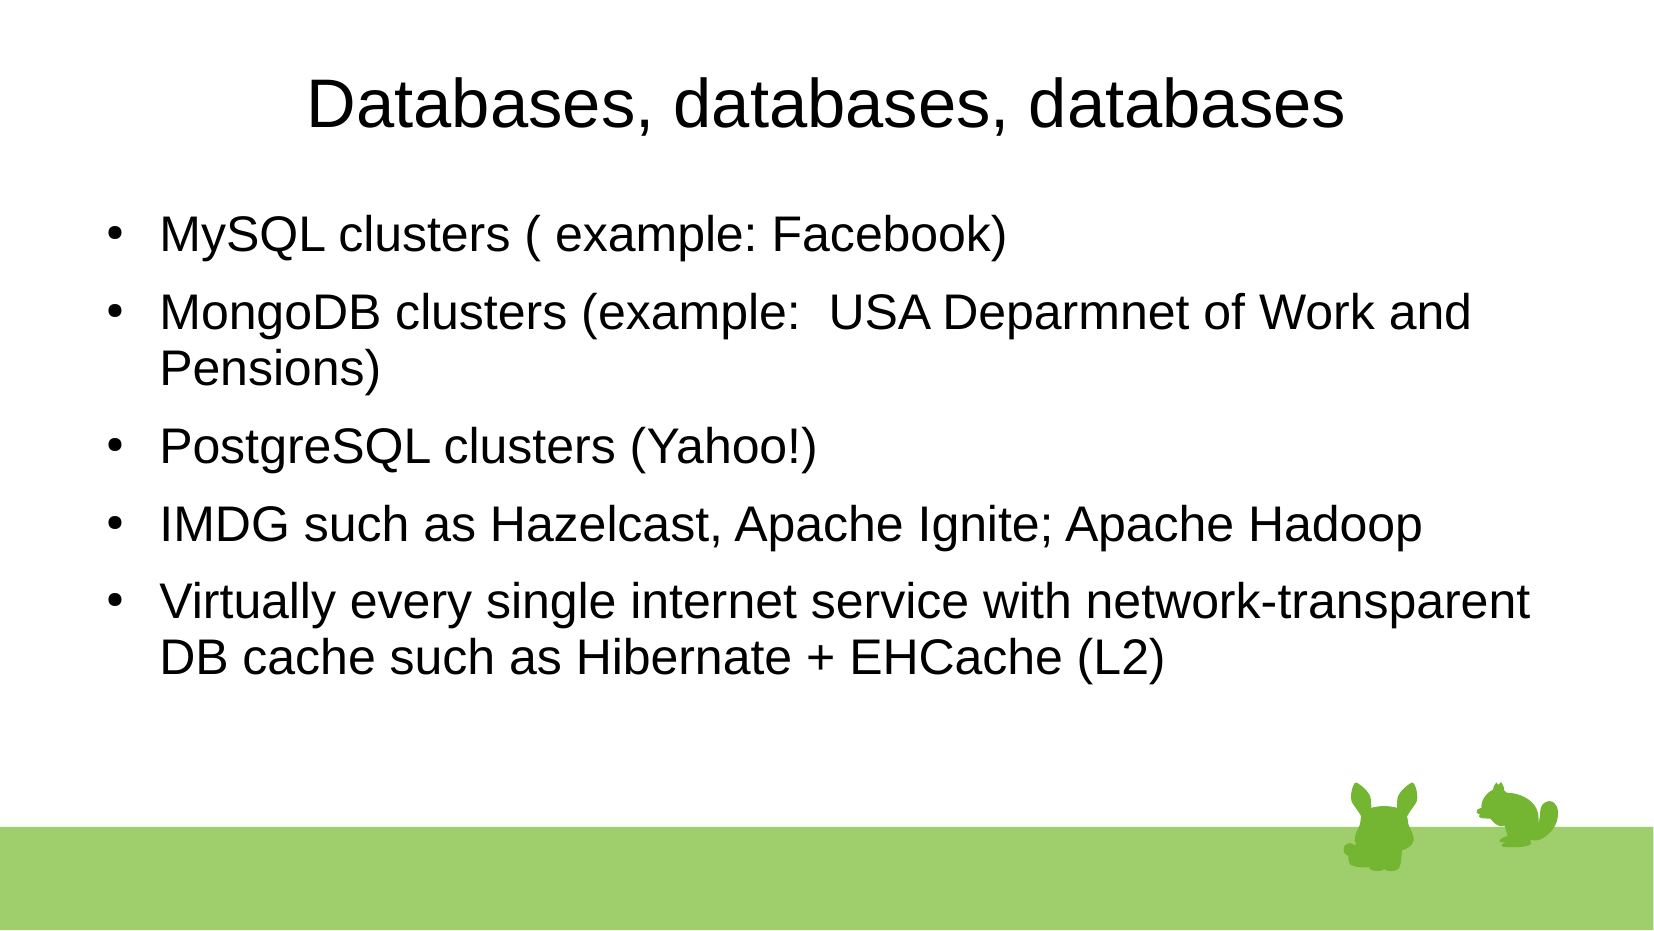

# Databases, databases, databases
MySQL clusters ( example: Facebook)
MongoDB clusters (example: USA Deparmnet of Work and Pensions)
PostgreSQL clusters (Yahoo!)
IMDG such as Hazelcast, Apache Ignite; Apache Hadoop
Virtually every single internet service with network-transparent DB cache such as Hibernate + EHCache (L2)